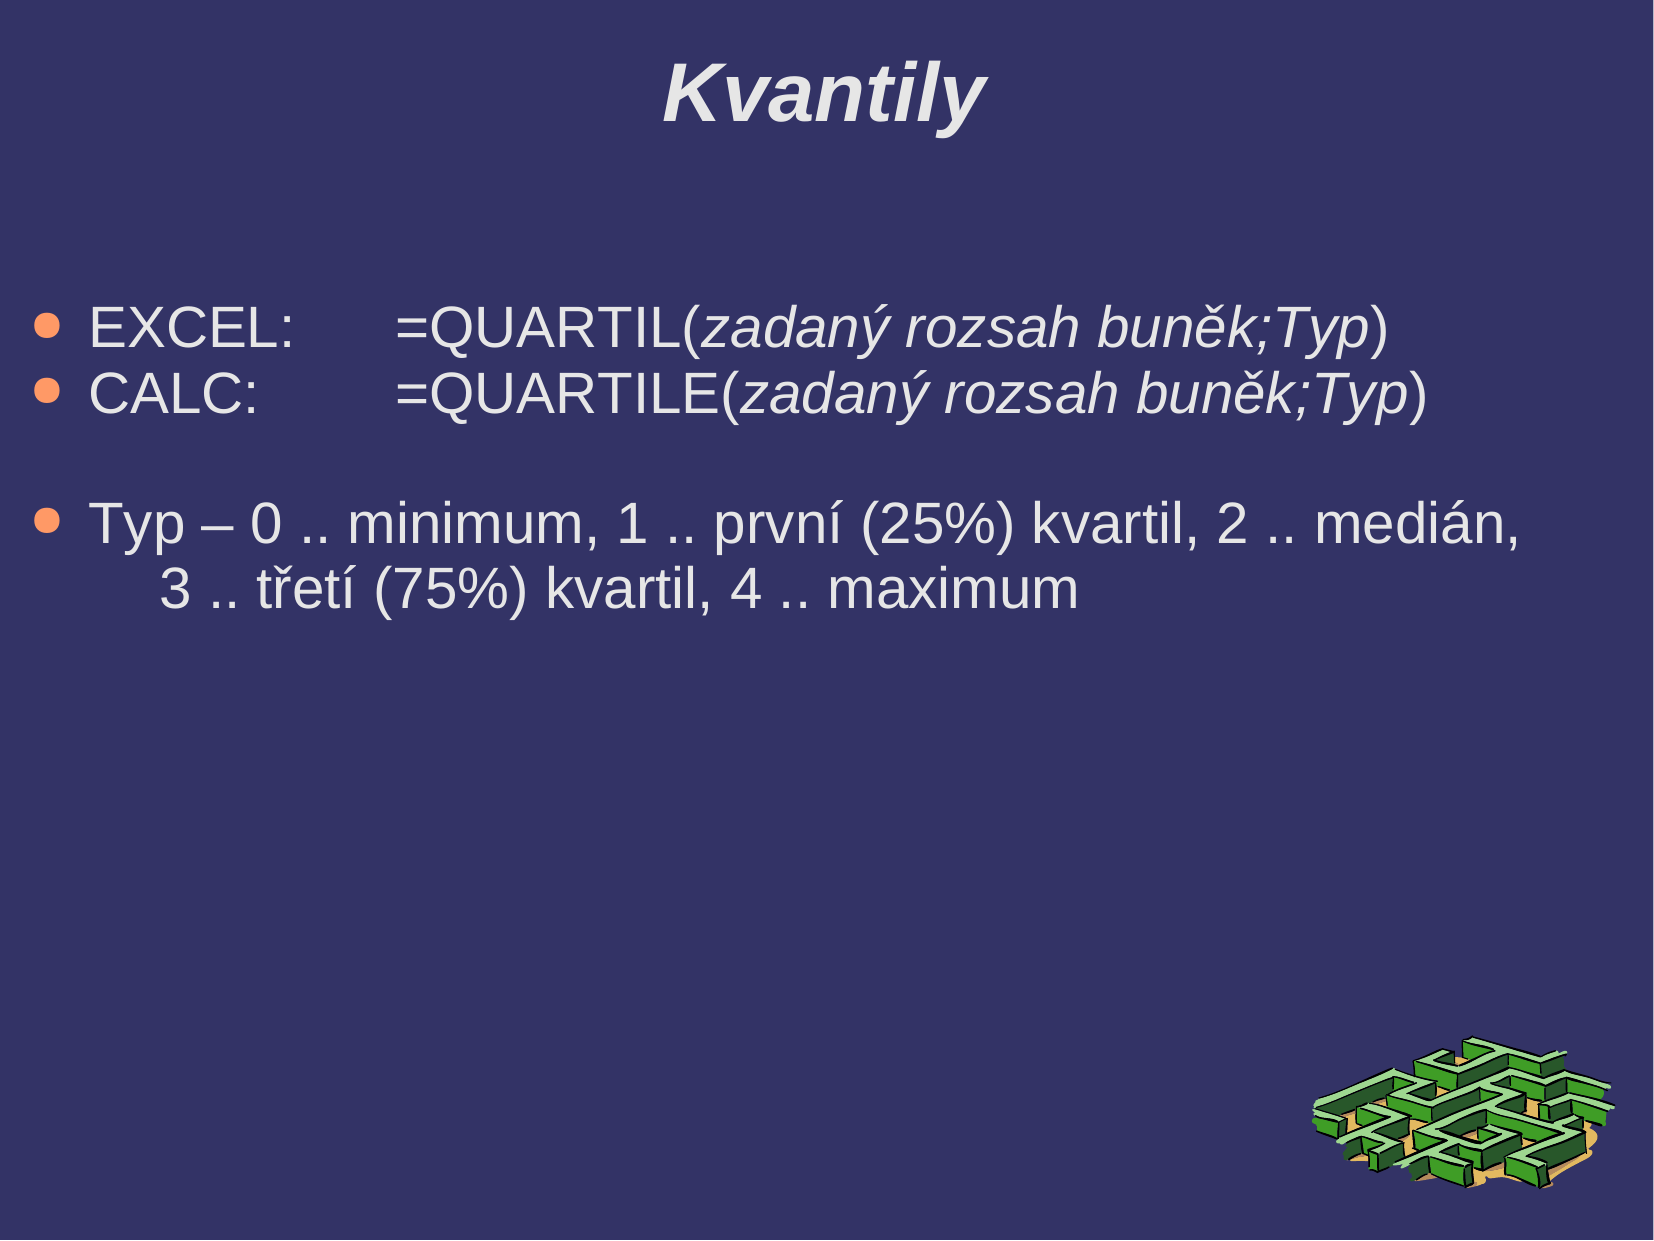

# Kvantily
EXCEL: 	=QUARTIL(zadaný rozsah buněk;Typ)
CALC:		=QUARTILE(zadaný rozsah buněk;Typ)
Typ – 0 .. minimum, 1 .. první (25%) kvartil, 2 .. medián,
3 .. třetí (75%) kvartil, 4 .. maximum